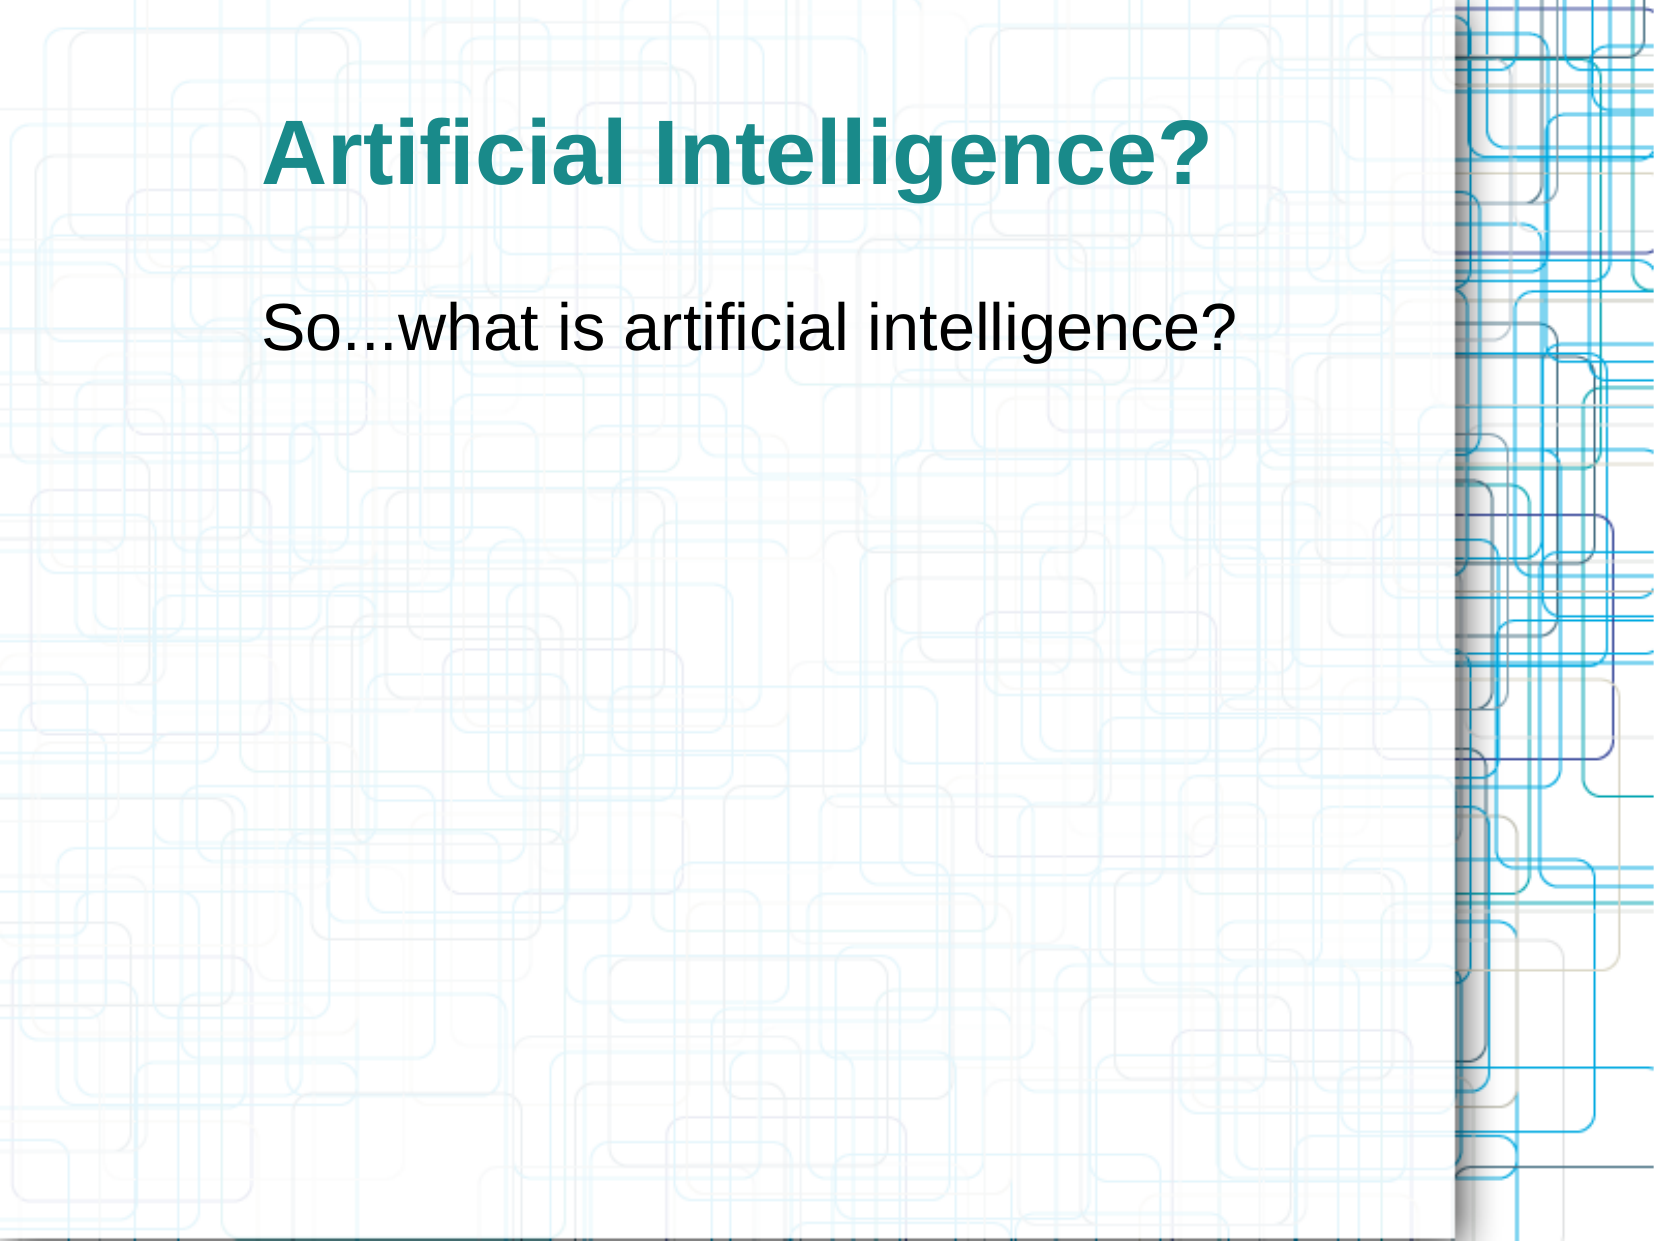

# Artificial Intelligence?
So...what is artificial intelligence?